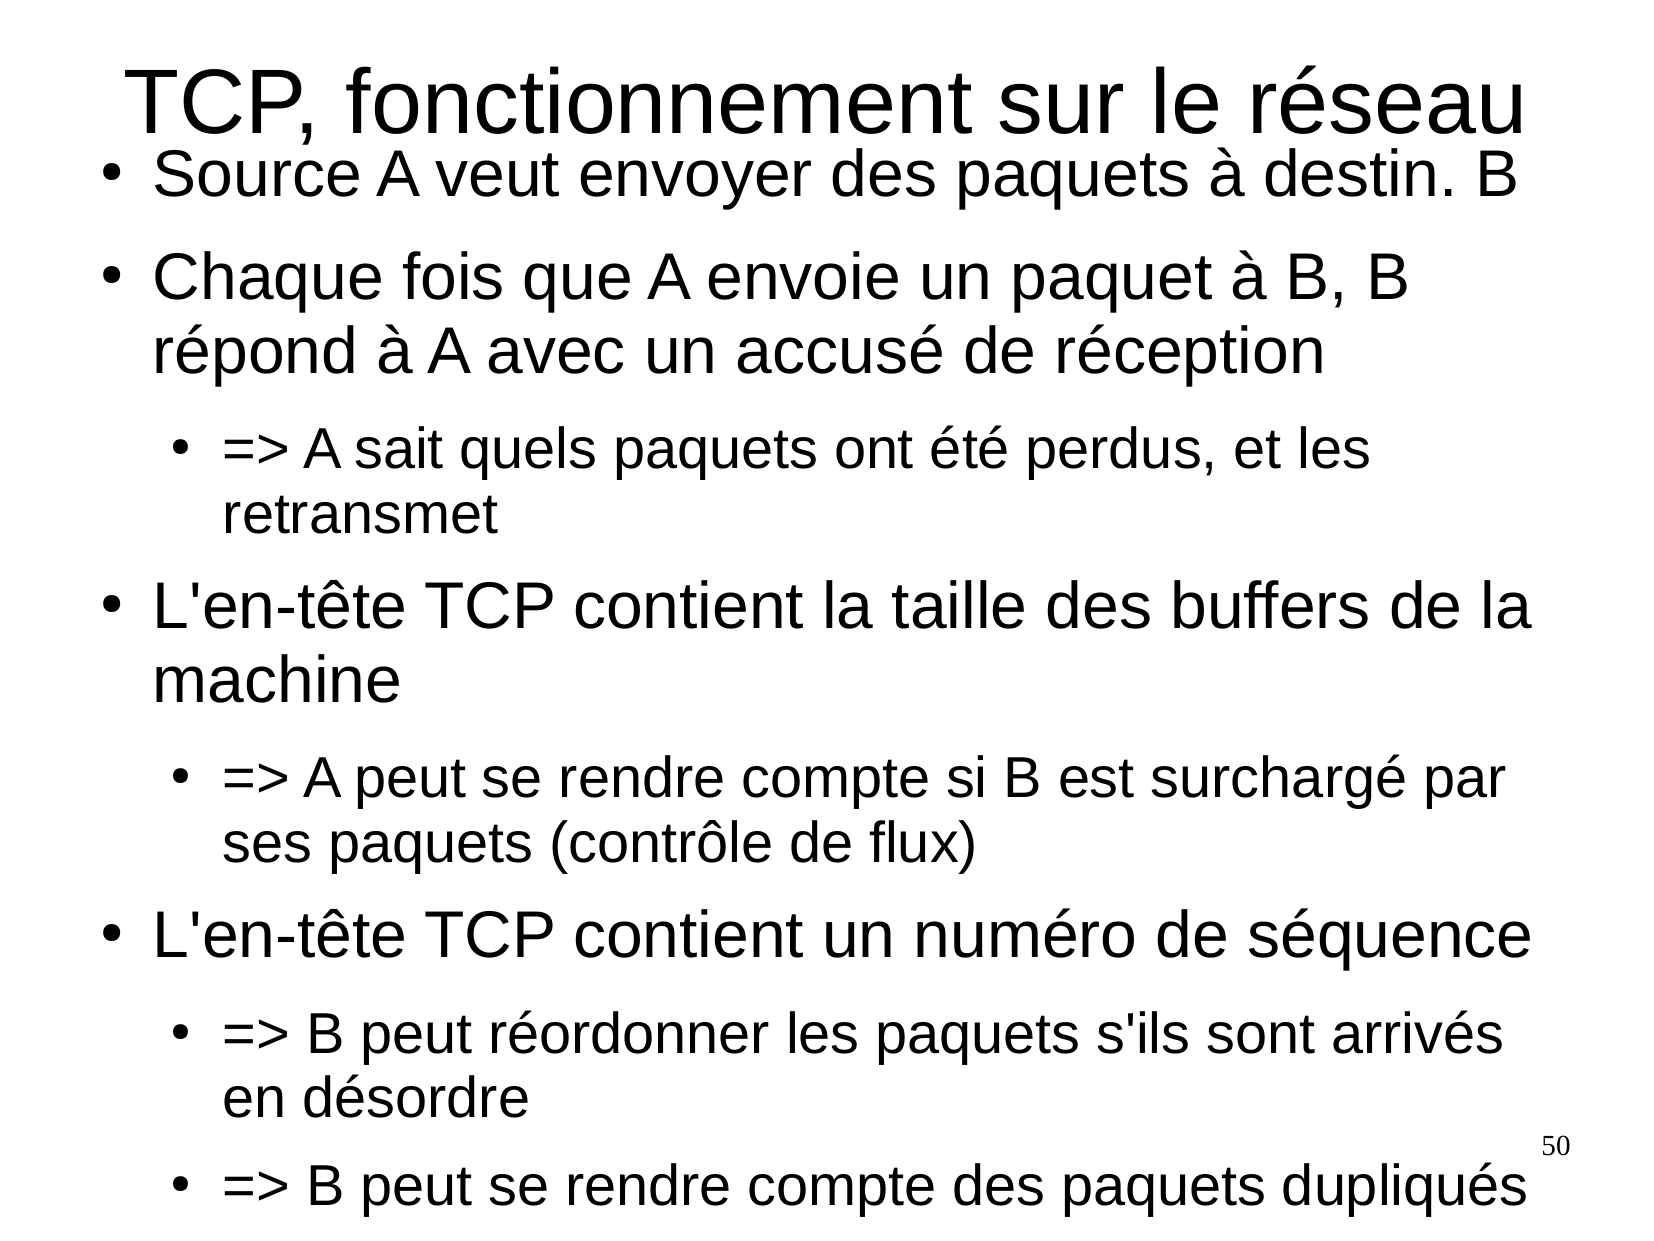

# TCP, fonctionnement sur le réseau
Source A veut envoyer des paquets à destin. B
Chaque fois que A envoie un paquet à B, B répond à A avec un accusé de réception
=> A sait quels paquets ont été perdus, et les retransmet
L'en-tête TCP contient la taille des buffers de la machine
=> A peut se rendre compte si B est surchargé par ses paquets (contrôle de flux)
L'en-tête TCP contient un numéro de séquence
=> B peut réordonner les paquets s'ils sont arrivés en désordre
=> B peut se rendre compte des paquets dupliqués
50